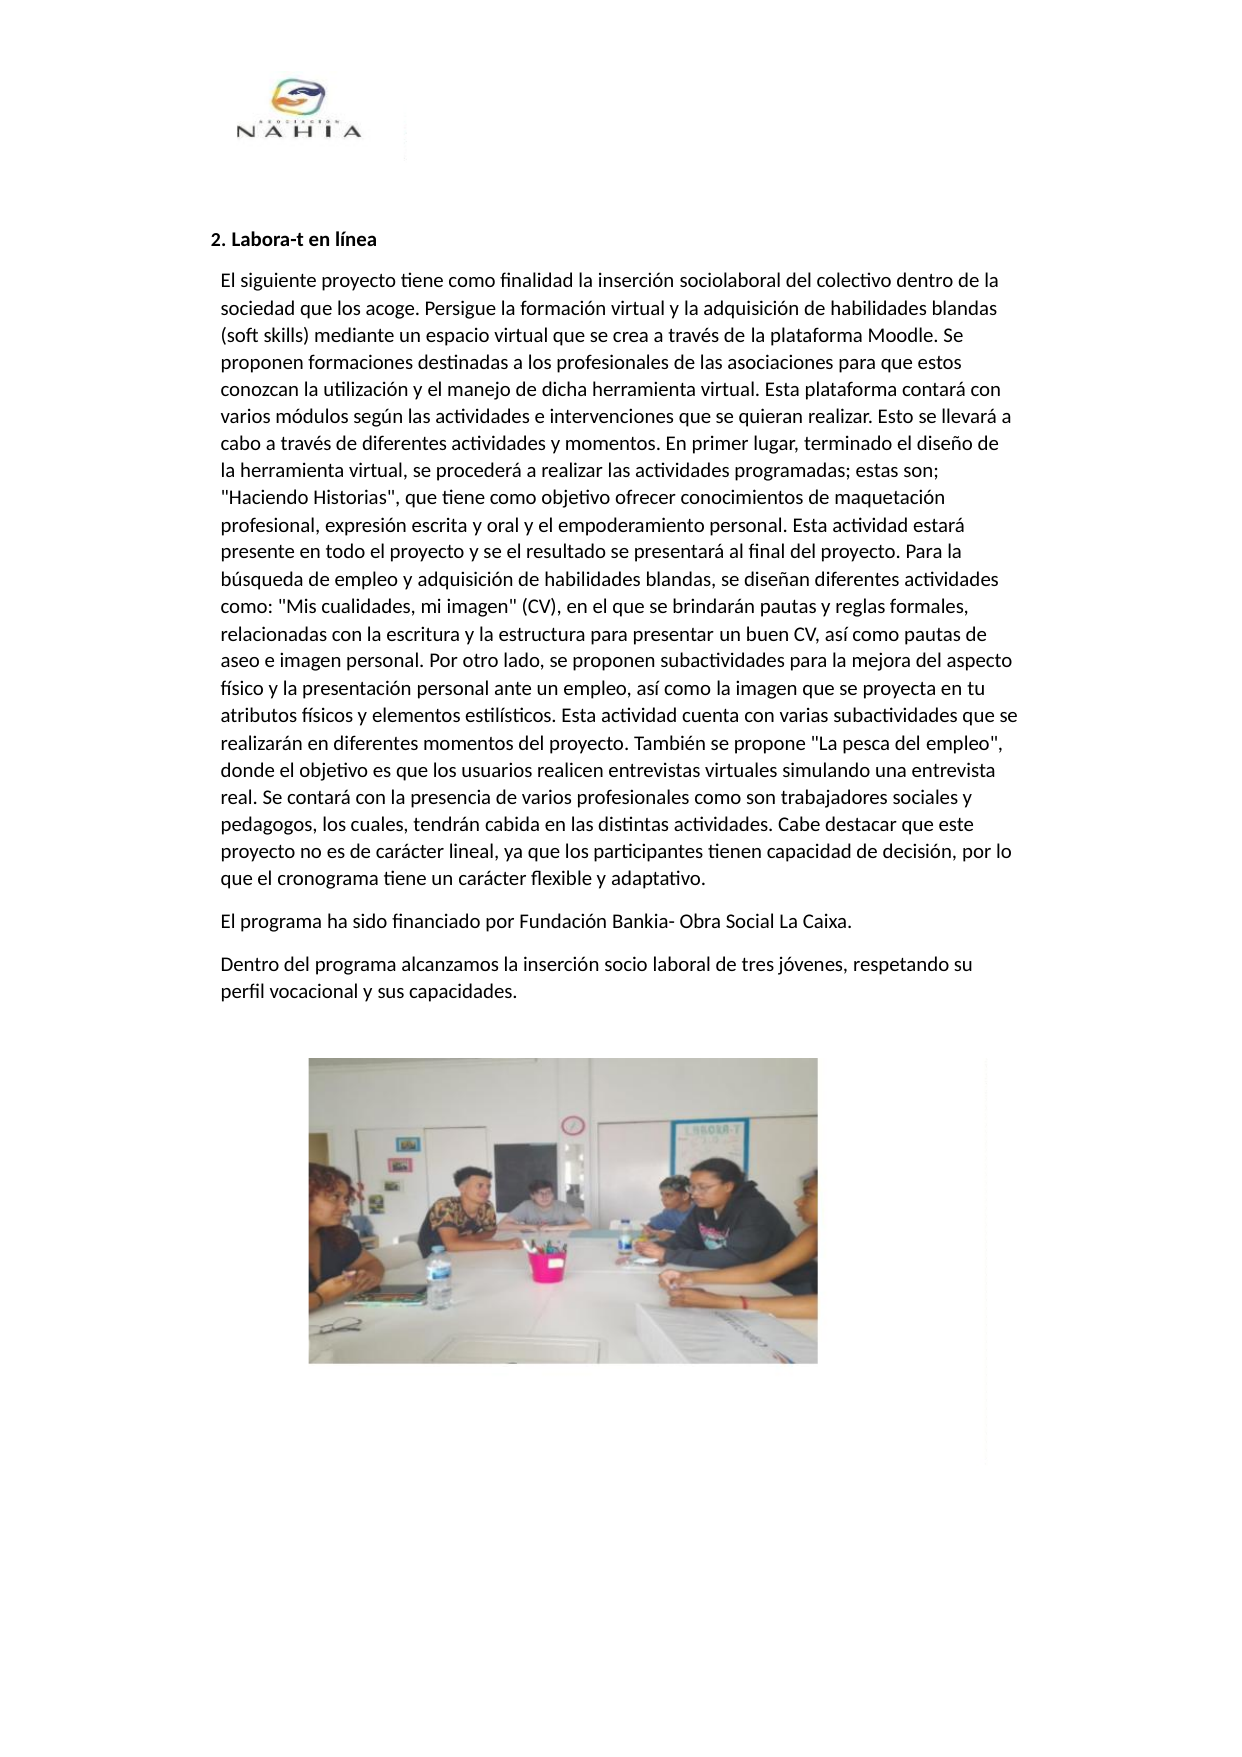

2. Labora-t en línea
El siguiente proyecto tiene como finalidad la inserción sociolaboral del colectivo dentro de la
sociedad que los acoge. Persigue la formación virtual y la adquisición de habilidades blandas
(soft skills) mediante un espacio virtual que se crea a través de la plataforma Moodle. Se
proponen formaciones destinadas a los profesionales de las asociaciones para que estos
conozcan la utilización y el manejo de dicha herramienta virtual. Esta plataforma contará con
varios módulos según las actividades e intervenciones que se quieran realizar. Esto se llevará a
cabo a través de diferentes actividades y momentos. En primer lugar, terminado el diseño de
la herramienta virtual, se procederá a realizar las actividades programadas; estas son;
"Haciendo Historias", que tiene como objetivo ofrecer conocimientos de maquetación
profesional, expresión escrita y oral y el empoderamiento personal. Esta actividad estará
presente en todo el proyecto y se el resultado se presentará al final del proyecto. Para la
búsqueda de empleo y adquisición de habilidades blandas, se diseñan diferentes actividades
como: "Mis cualidades, mi imagen" (CV), en el que se brindarán pautas y reglas formales,
relacionadas con la escritura y la estructura para presentar un buen CV, así como pautas de
aseo e imagen personal. Por otro lado, se proponen subactividades para la mejora del aspecto
físico y la presentación personal ante un empleo, así como la imagen que se proyecta en tu
atributos físicos y elementos estilísticos. Esta actividad cuenta con varias subactividades que se
realizarán en diferentes momentos del proyecto. También se propone "La pesca del empleo",
donde el objetivo es que los usuarios realicen entrevistas virtuales simulando una entrevista
real. Se contará con la presencia de varios profesionales como son trabajadores sociales y
pedagogos, los cuales, tendrán cabida en las distintas actividades. Cabe destacar que este
proyecto no es de carácter lineal, ya que los participantes tienen capacidad de decisión, por lo
que el cronograma tiene un carácter flexible y adaptativo.
El programa ha sido financiado por Fundación Bankia- Obra Social La Caixa.
Dentro del programa alcanzamos la inserción socio laboral de tres jóvenes, respetando su
perfil vocacional y sus capacidades.